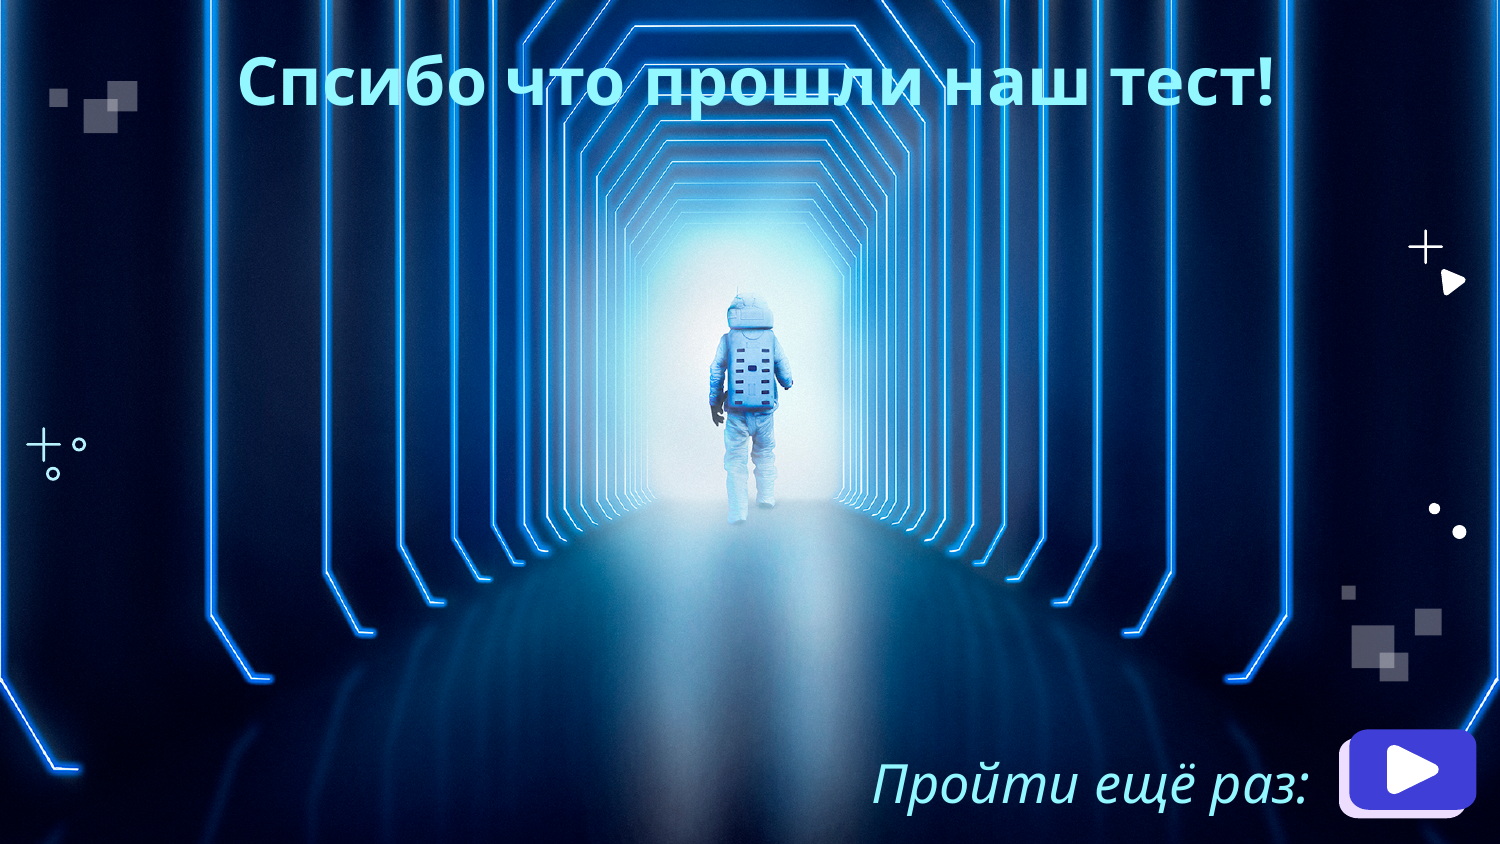

# Спсибо что прошли наш тест!
Пройти ещё раз: